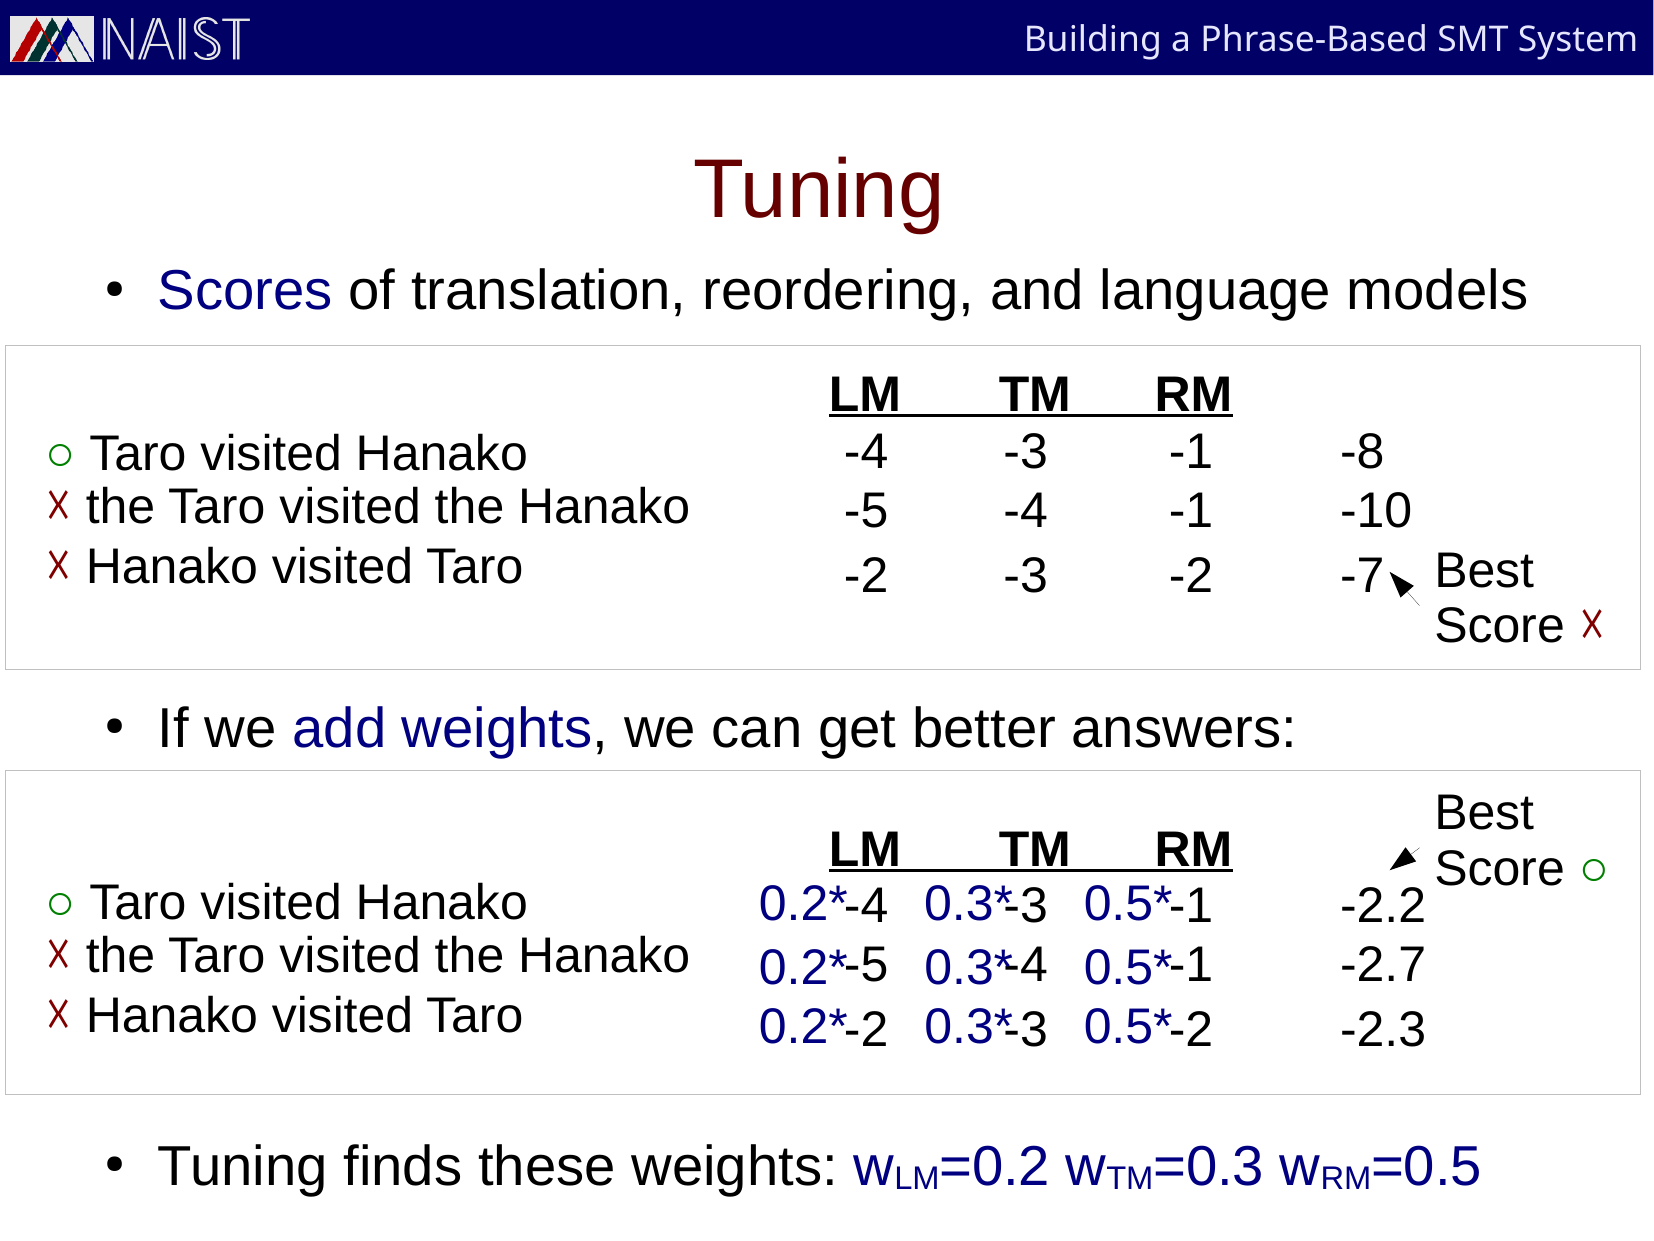

# Tuning
Scores of translation, reordering, and language models
If we add weights, we can get better answers:
Tuning finds these weights: wLM=0.2 wTM=0.3 wRM=0.5
LM TM RM
-4
-3
-1
-8
○ Taro visited Hanako
☓ the Taro visited the Hanako
-5
-4
-1
-10
☓ Hanako visited Taro
Best
Score ☓
-2
-3
-2
-7
Best
Score ○
LM TM RM
○ Taro visited Hanako
0.2*
0.3*
0.5*
-4
-3
-1
-2.2
☓ the Taro visited the Hanako
-5
-4
-1
-2.7
0.2*
0.3*
0.5*
☓ Hanako visited Taro
0.2*
0.3*
0.5*
-2
-3
-2
-2.3